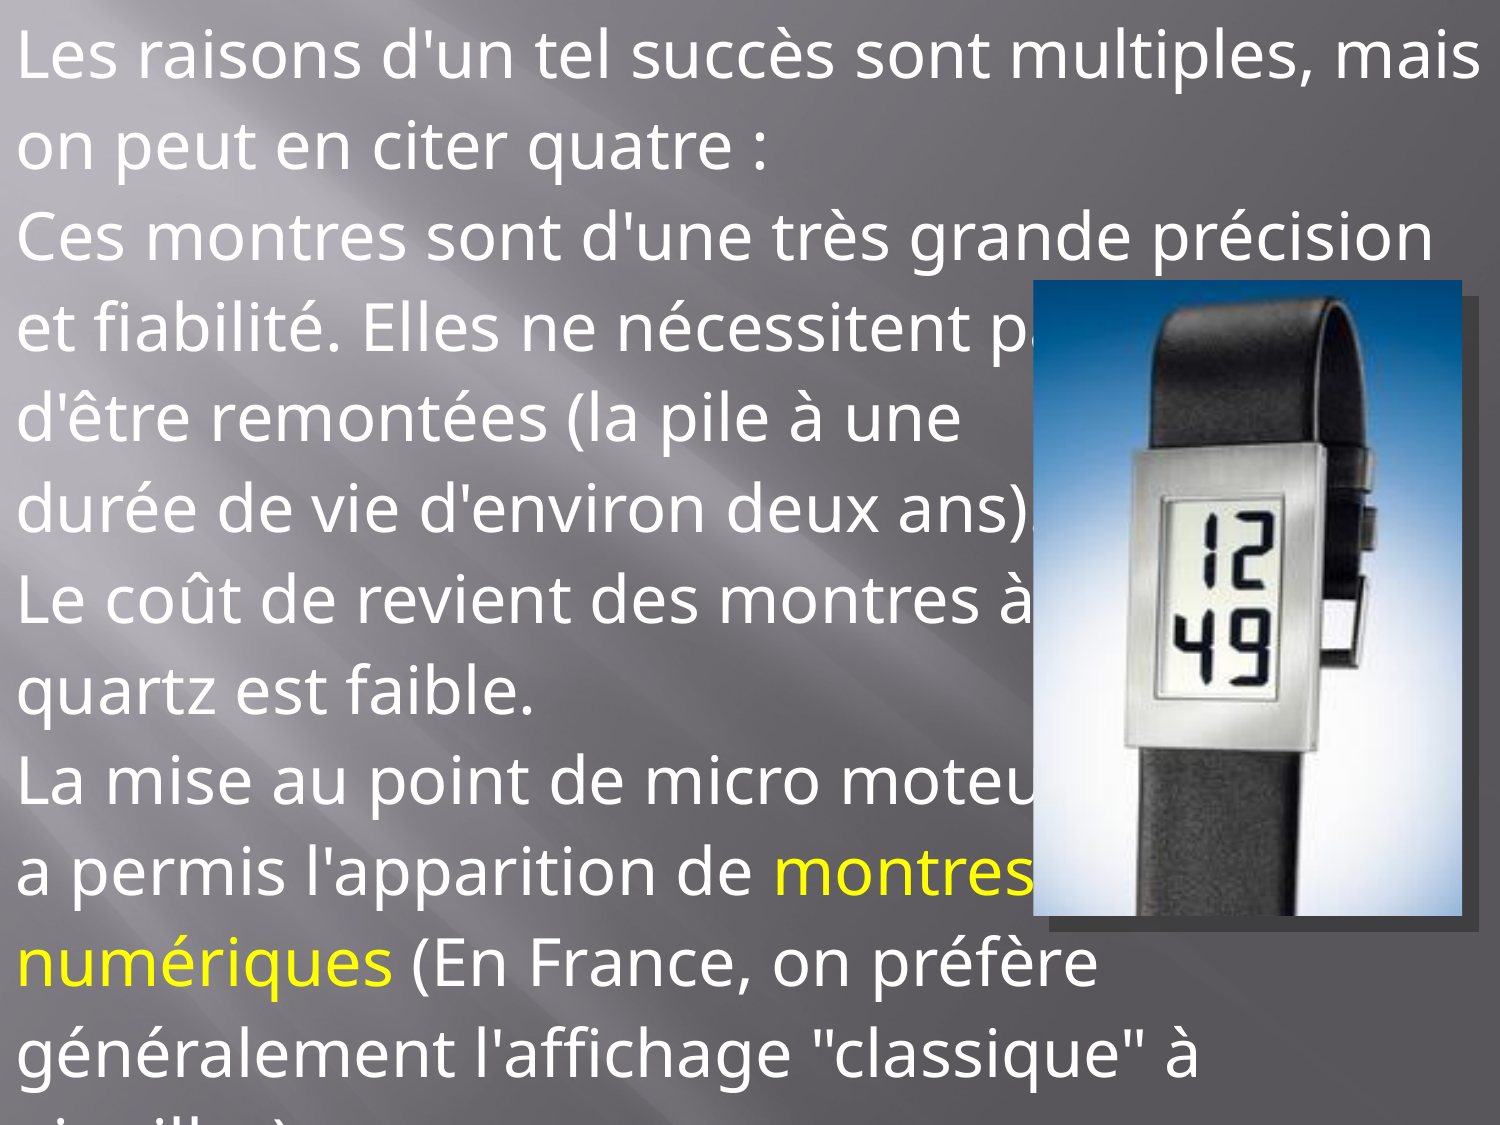

Les raisons d'un tel succès sont multiples, mais on peut en citer quatre :
Ces montres sont d'une très grande précision et fiabilité. Elles ne nécessitent pas
d'être remontées (la pile à une
durée de vie d'environ deux ans).
Le coût de revient des montres à
quartz est faible.
La mise au point de micro moteurs
a permis l'apparition de montres
numériques (En France, on préfère généralement l'affichage "classique" à aiguilles).